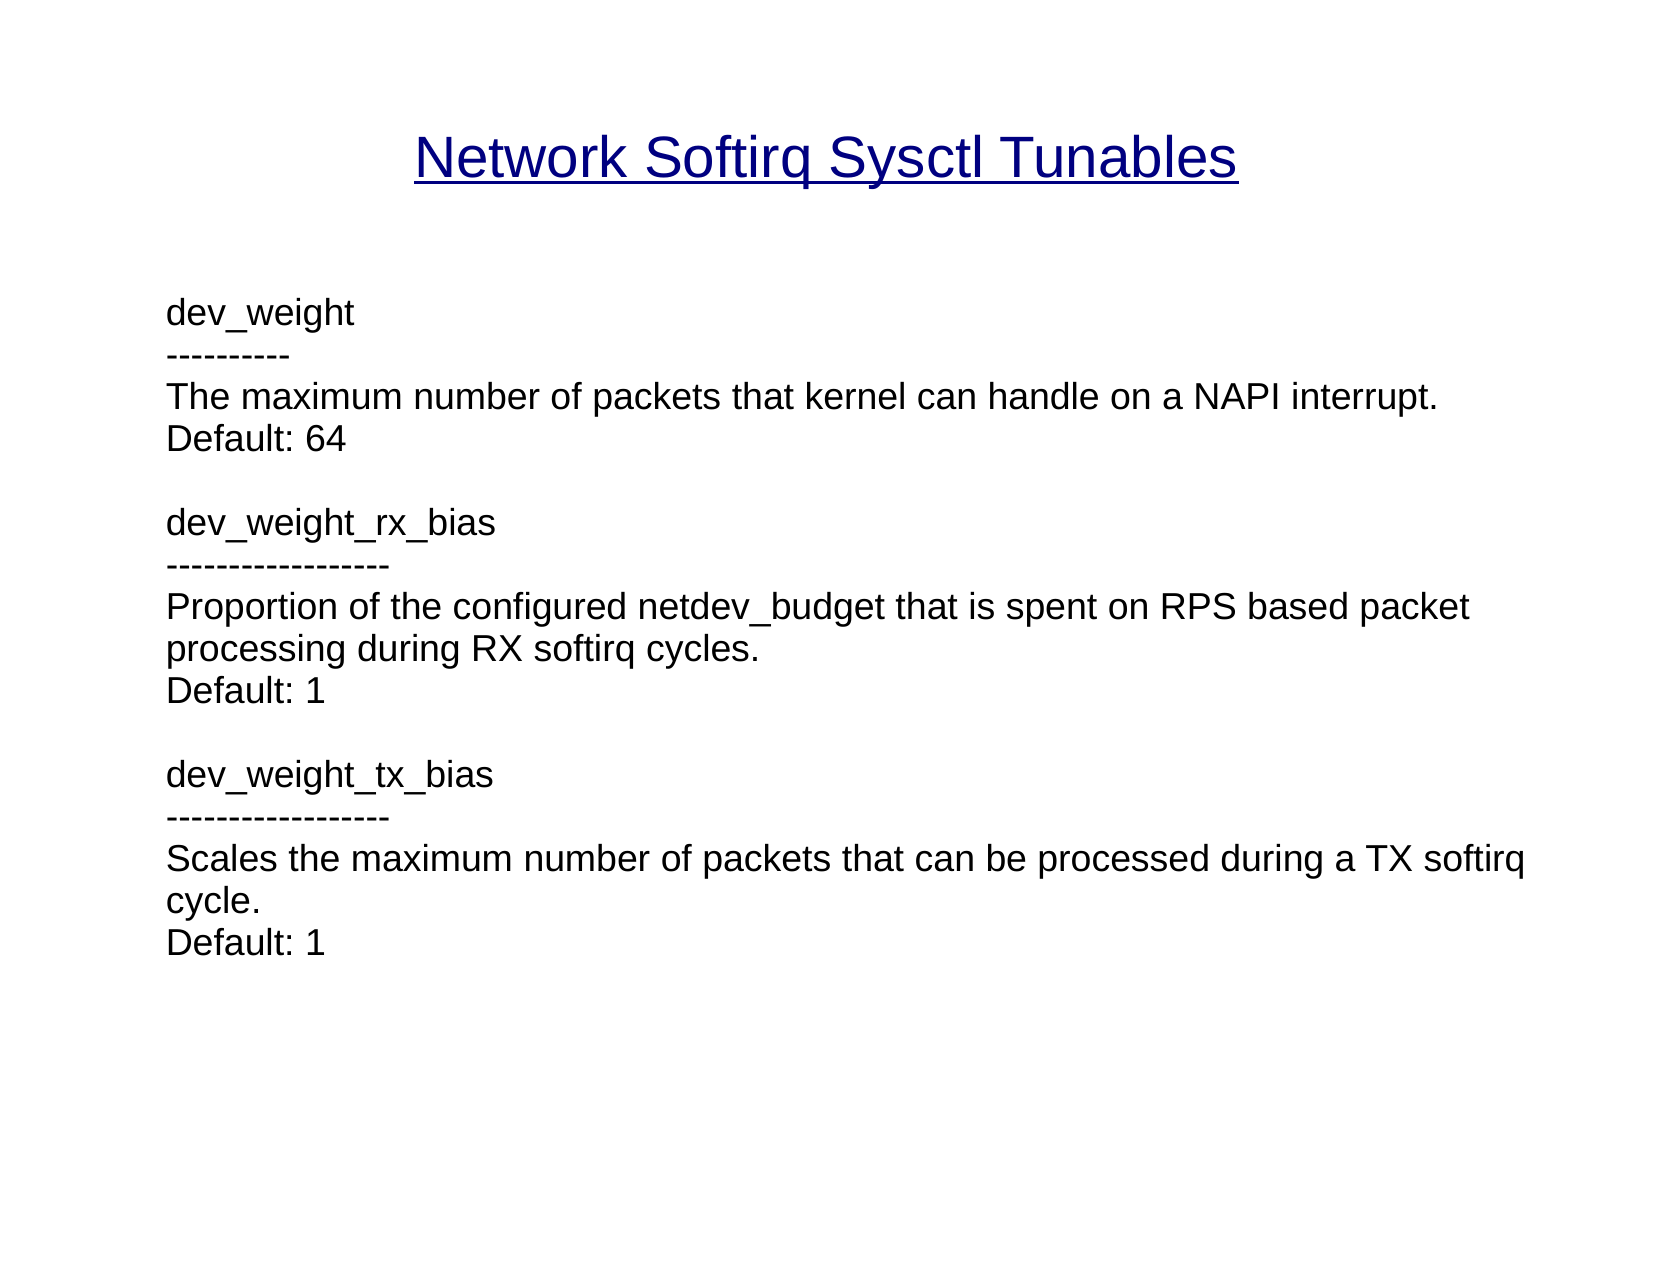

# Network Softirq Sysctl Tunables
dev_weight
----------
The maximum number of packets that kernel can handle on a NAPI interrupt.
Default: 64
dev_weight_rx_bias
------------------
Proportion of the configured netdev_budget that is spent on RPS based packet processing during RX softirq cycles.
Default: 1
dev_weight_tx_bias
------------------
Scales the maximum number of packets that can be processed during a TX softirq cycle.
Default: 1